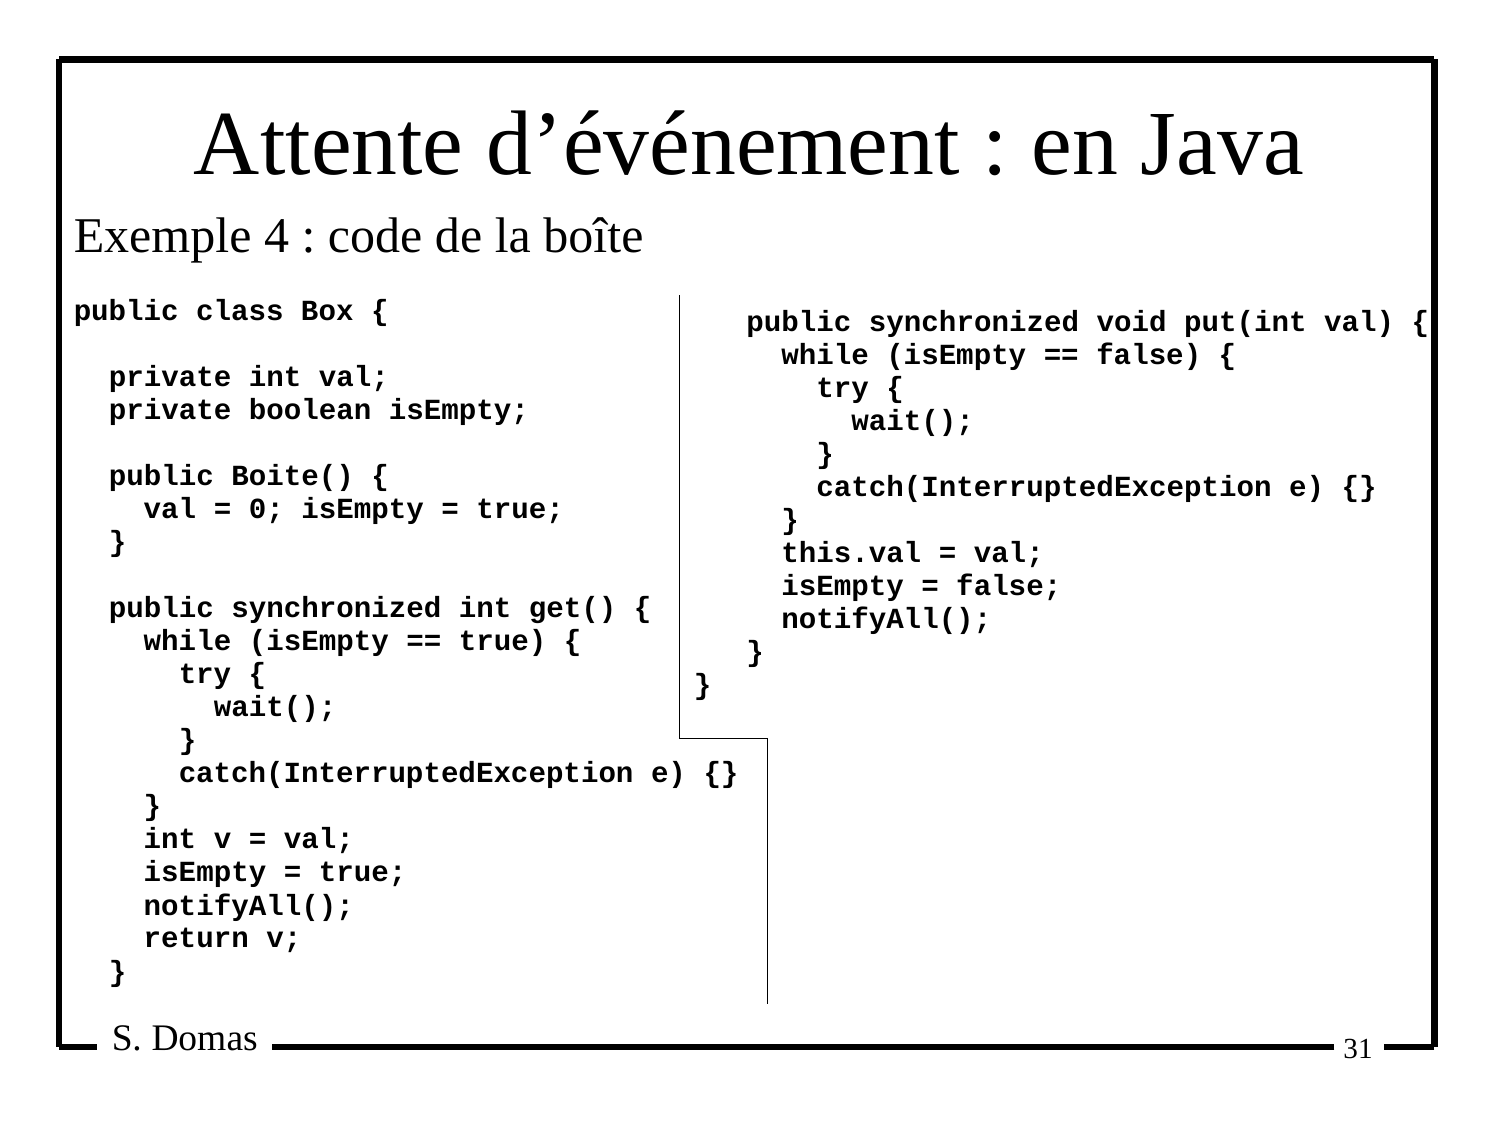

# Attente d’événement : en Java
S. Domas
 public synchronized void put(int val) {
 while (isEmpty == false) {
 try {
 wait();
 }
 catch(InterruptedException e) {}
 }
 this.val = val;
 isEmpty = false;
 notifyAll();
 }
}
Exemple 4 : code de la boîte
public class Box {
 private int val;
 private boolean isEmpty;
 public Boite() {
 val = 0; isEmpty = true;
 }
 public synchronized int get() {
 while (isEmpty == true) {
 try {
 wait();
 }
 catch(InterruptedException e) {}
 }
 int v = val;
 isEmpty = true;
 notifyAll();
 return v;
 }
31